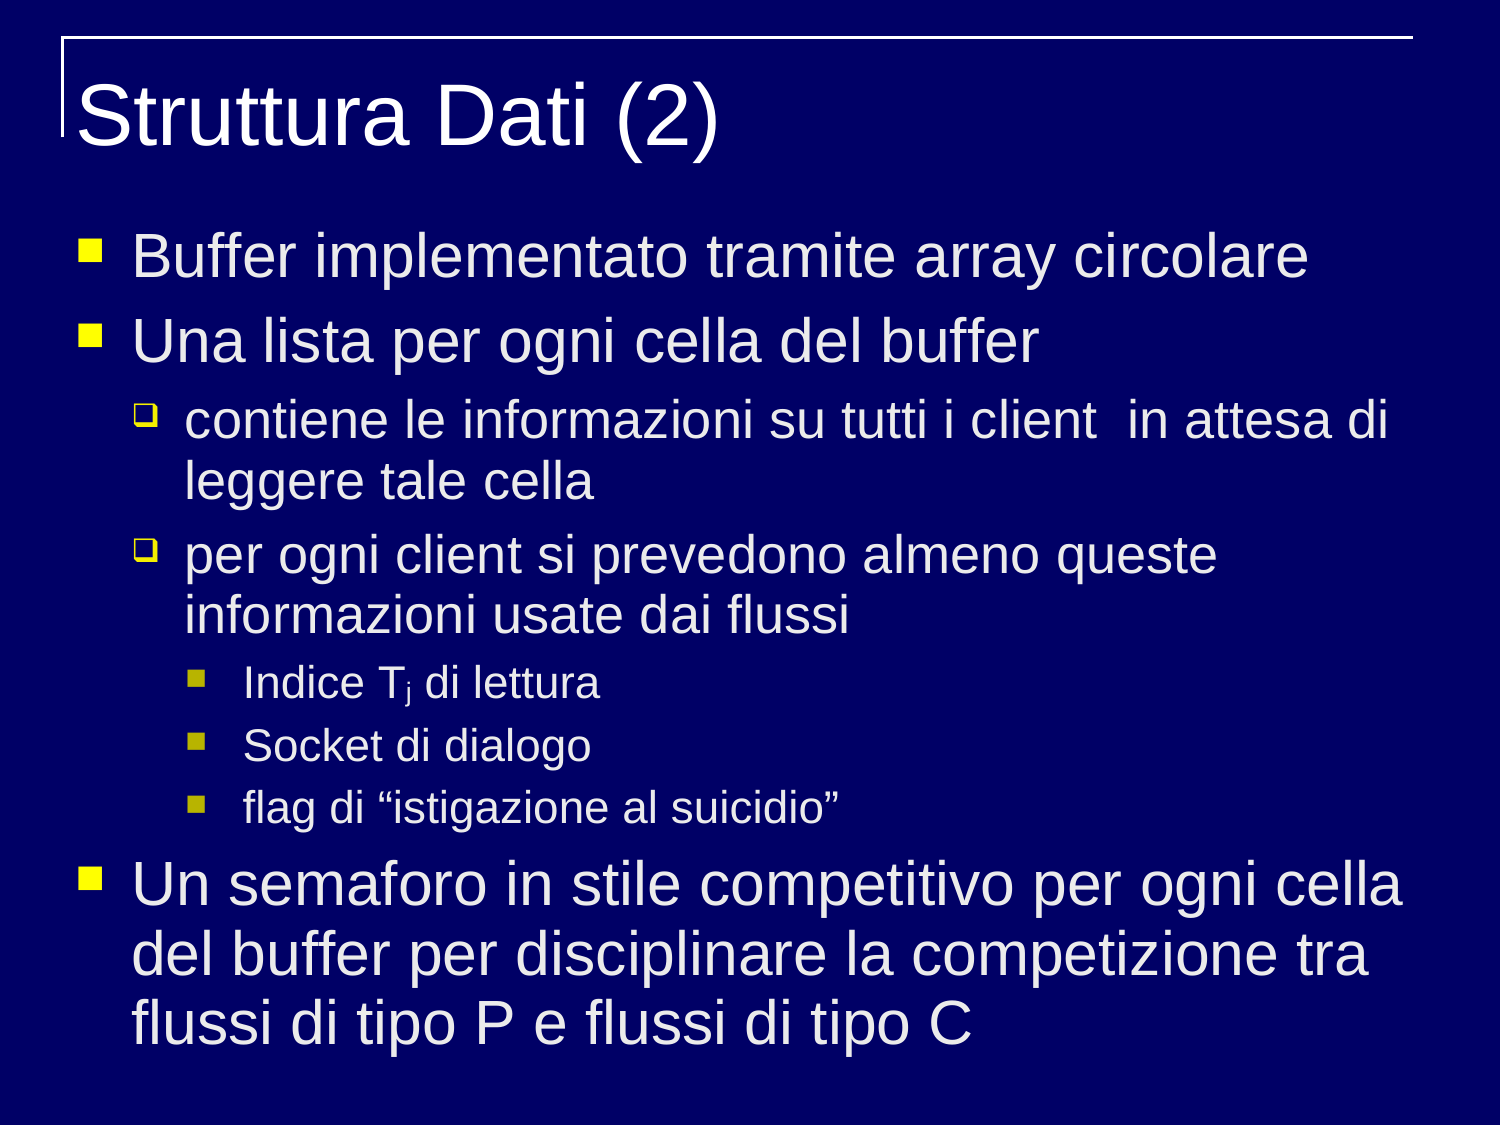

# Struttura Dati (2)
Buffer implementato tramite array circolare
Una lista per ogni cella del buffer
contiene le informazioni su tutti i client in attesa di leggere tale cella
per ogni client si prevedono almeno queste informazioni usate dai flussi
Indice Tj di lettura
Socket di dialogo
flag di “istigazione al suicidio”
Un semaforo in stile competitivo per ogni cella del buffer per disciplinare la competizione tra flussi di tipo P e flussi di tipo C